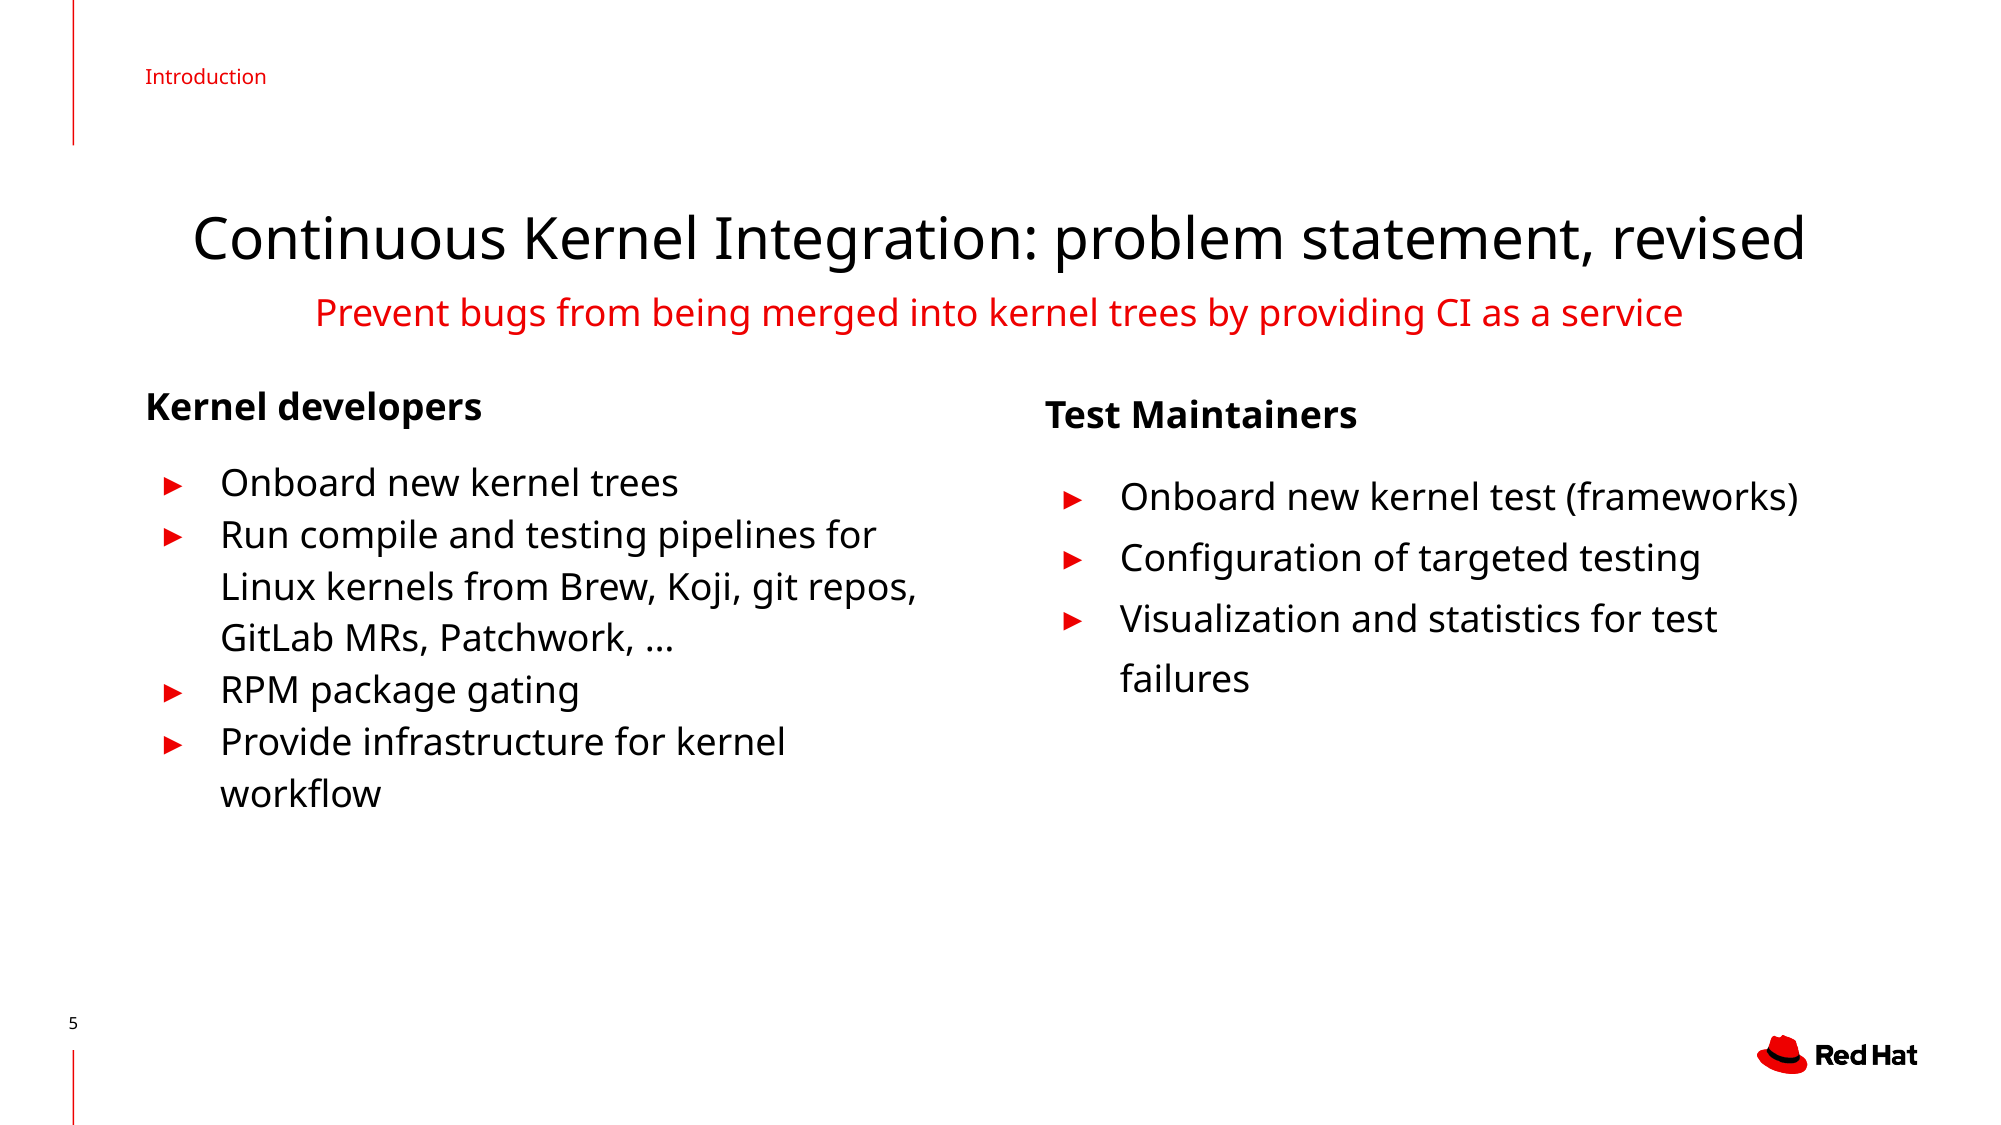

# Introduction
Continuous Kernel Integration: problem statement, revised
Prevent bugs from being merged into kernel trees by providing CI as a service
Kernel developers
Onboard new kernel trees
Run compile and testing pipelines for Linux kernels from Brew, Koji, git repos, GitLab MRs, Patchwork, …
RPM package gating
Provide infrastructure for kernel workflow
Test Maintainers
Onboard new kernel test (frameworks)
Configuration of targeted testing
Visualization and statistics for test failures